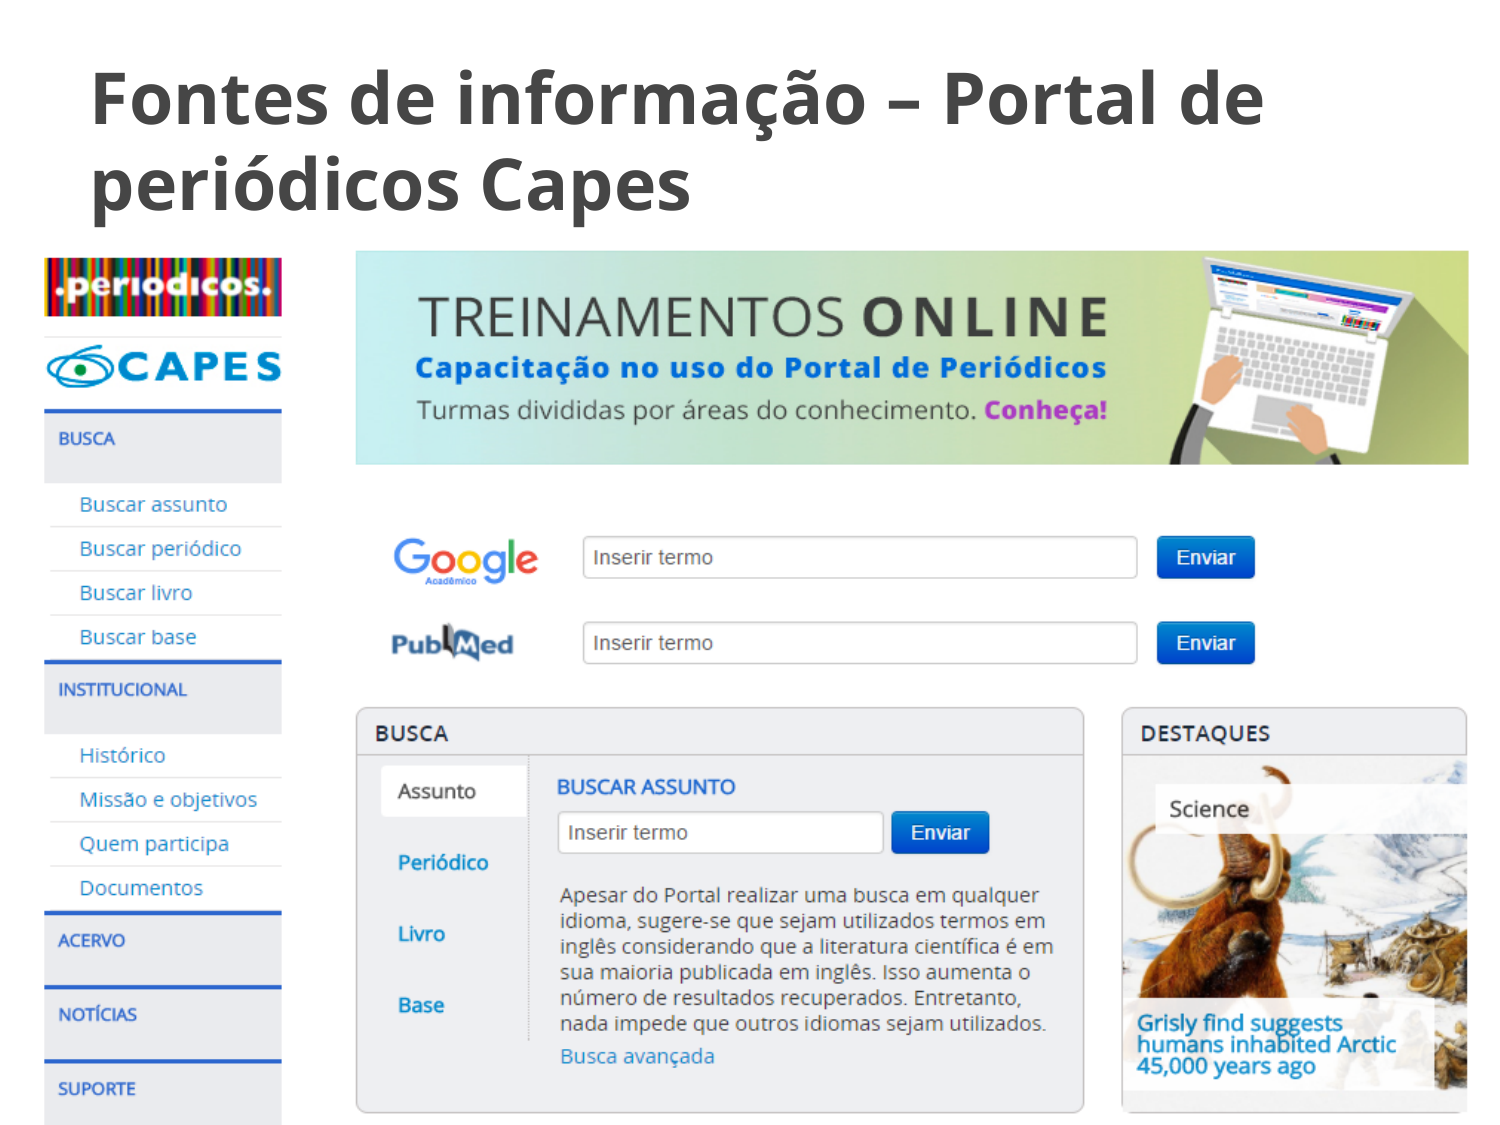

Fontes de informação – Portal de periódicos Capes
#